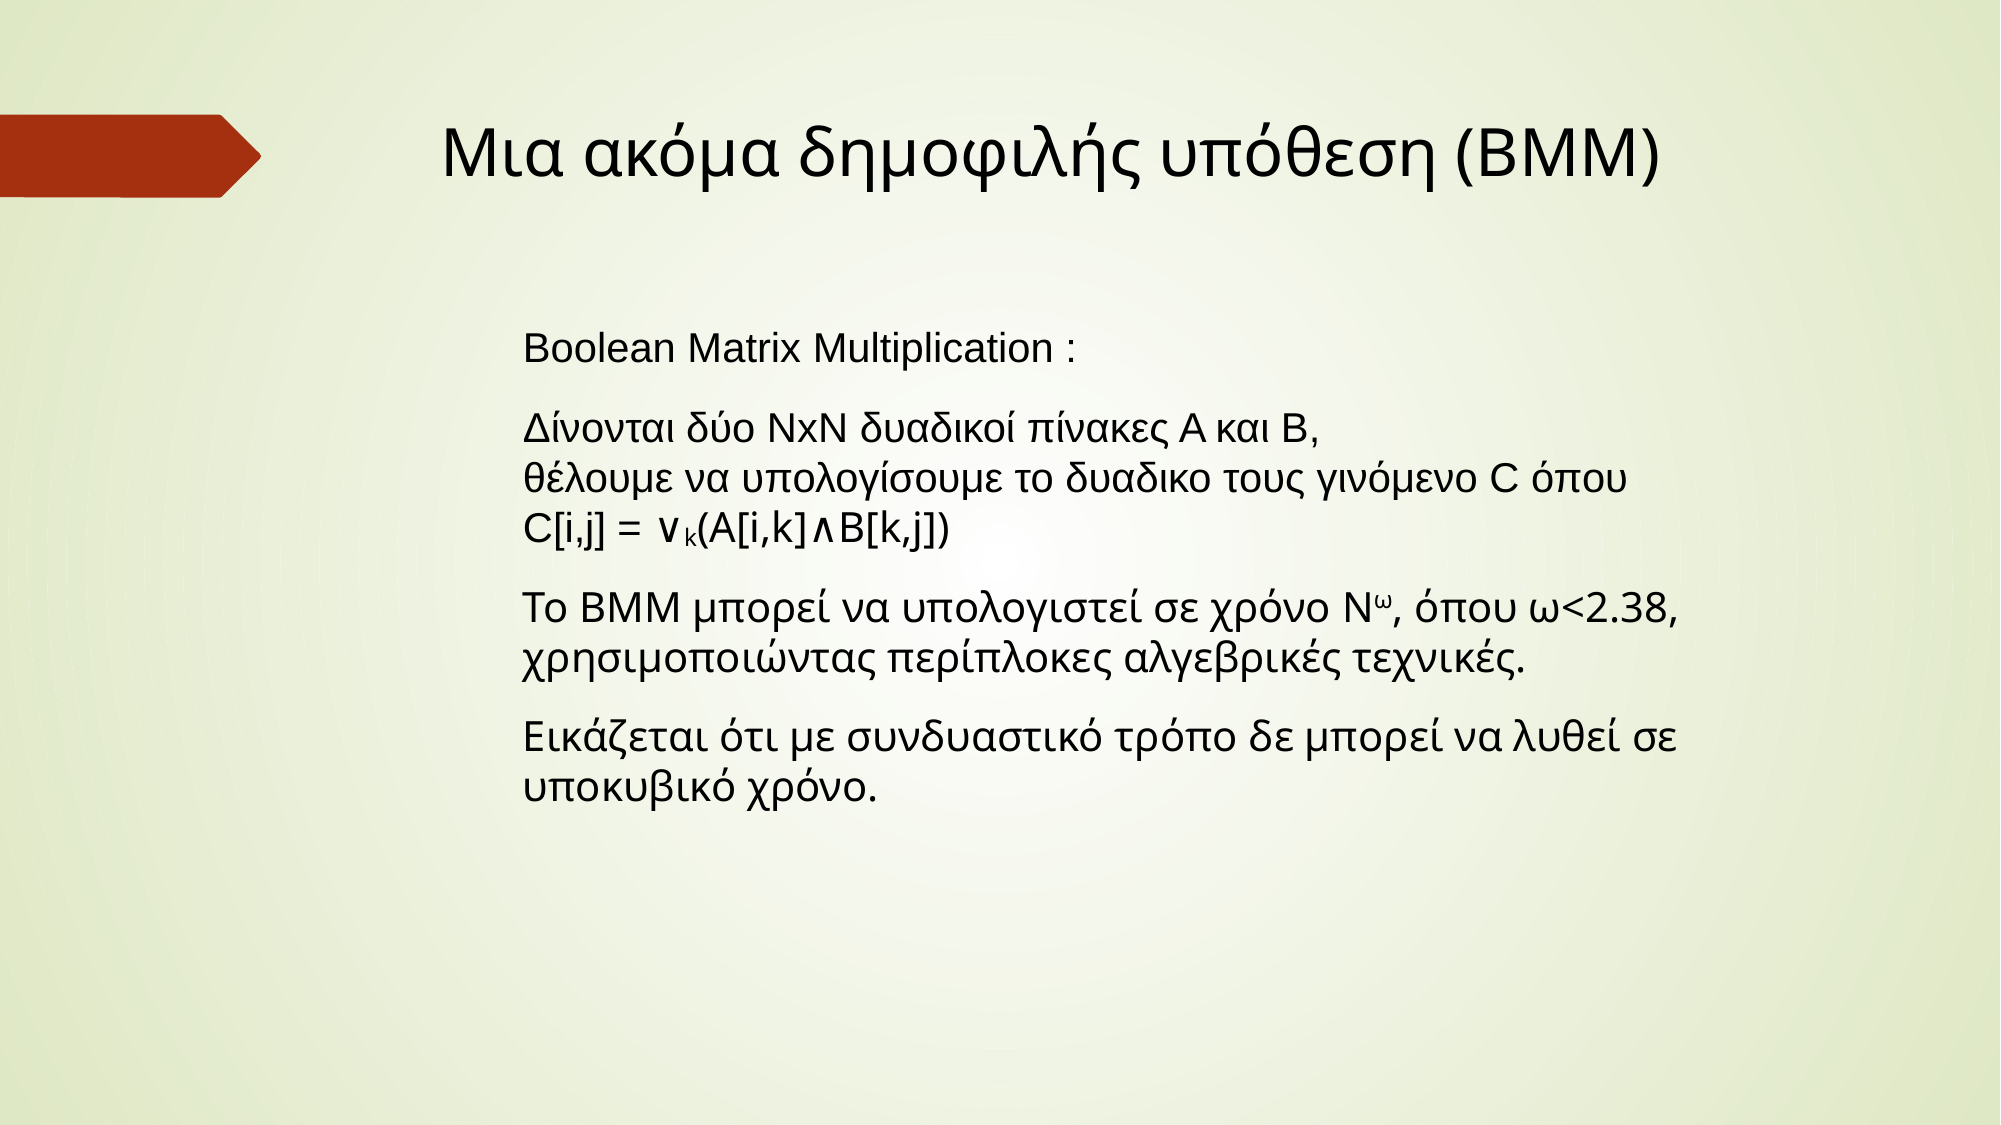

# Μια ακόμα δημοφιλής υπόθεση (BMM)
Boolean Matrix Multiplication :
Δίνονται δύο NxN δυαδικοί πίνακες Α και Β,
θέλουμε να υπολογίσουμε το δυαδικο τους γινόμενο C όπου C[i,j] = ∨k(A[i,k]∧B[k,j])
Το BMM μπορεί να υπολογιστεί σε χρόνο Nω, όπου ω<2.38, χρησιμοποιώντας περίπλοκες αλγεβρικές τεχνικές.
Εικάζεται ότι με συνδυαστικό τρόπο δε μπορεί να λυθεί σε υποκυβικό χρόνο.